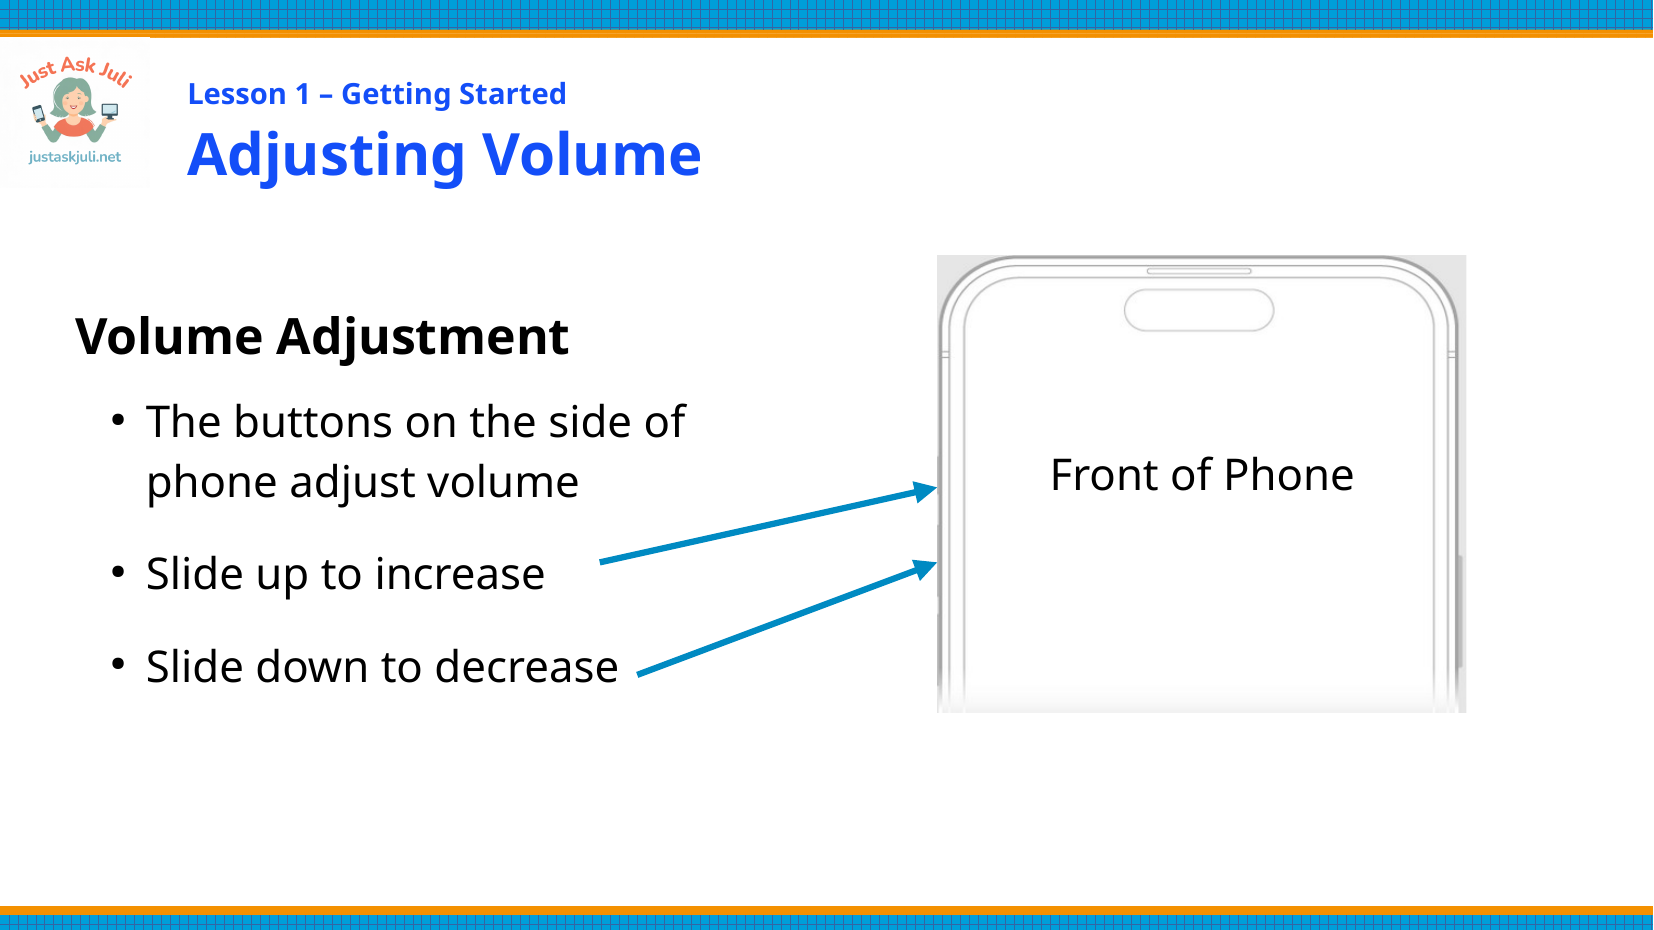

Lesson 1 – Getting Started
Adjusting Volume
Volume Adjustment
The buttons on the side of phone adjust volume
Slide up to increase
Slide down to decrease
Front of Phone